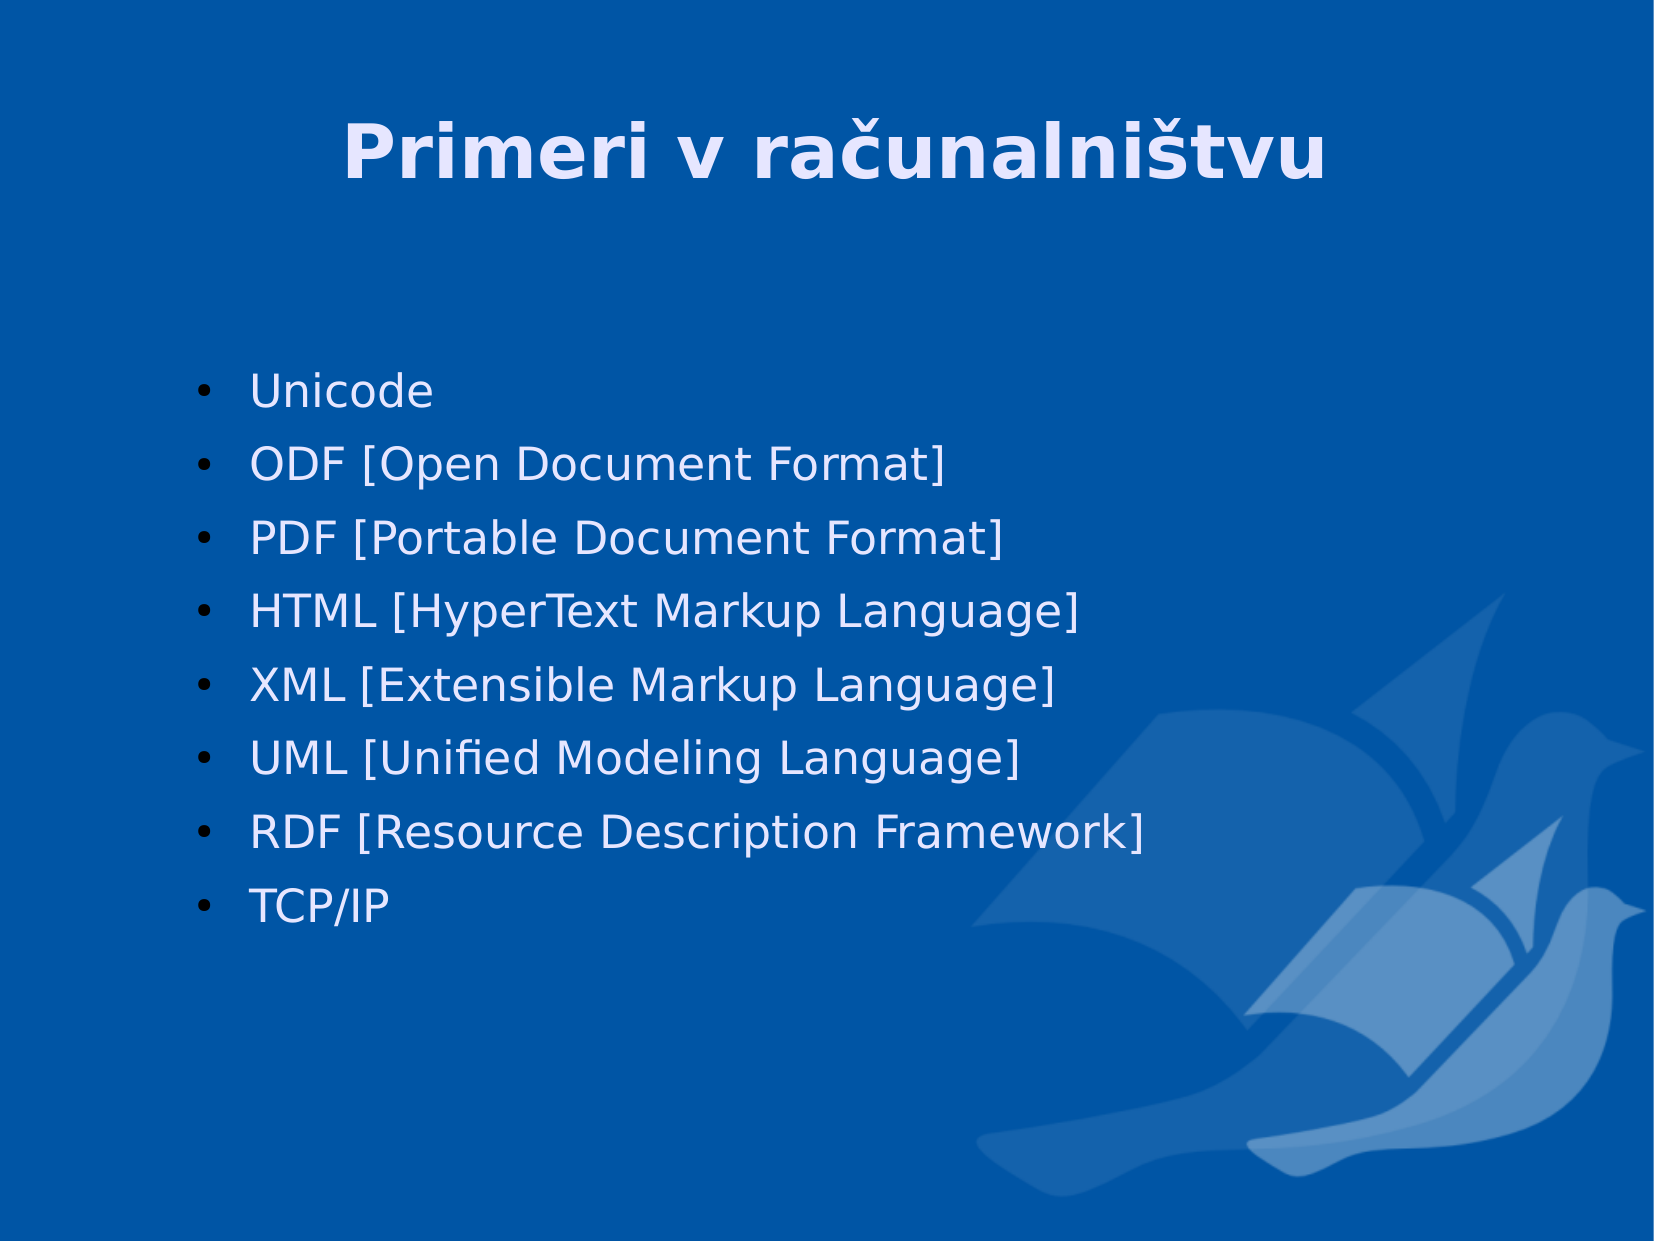

# Primeri v računalništvu
Unicode
ODF [Open Document Format]
PDF [Portable Document Format]
HTML [HyperText Markup Language]
XML [Extensible Markup Language]
UML [Unified Modeling Language]
RDF [Resource Description Framework]
TCP/IP